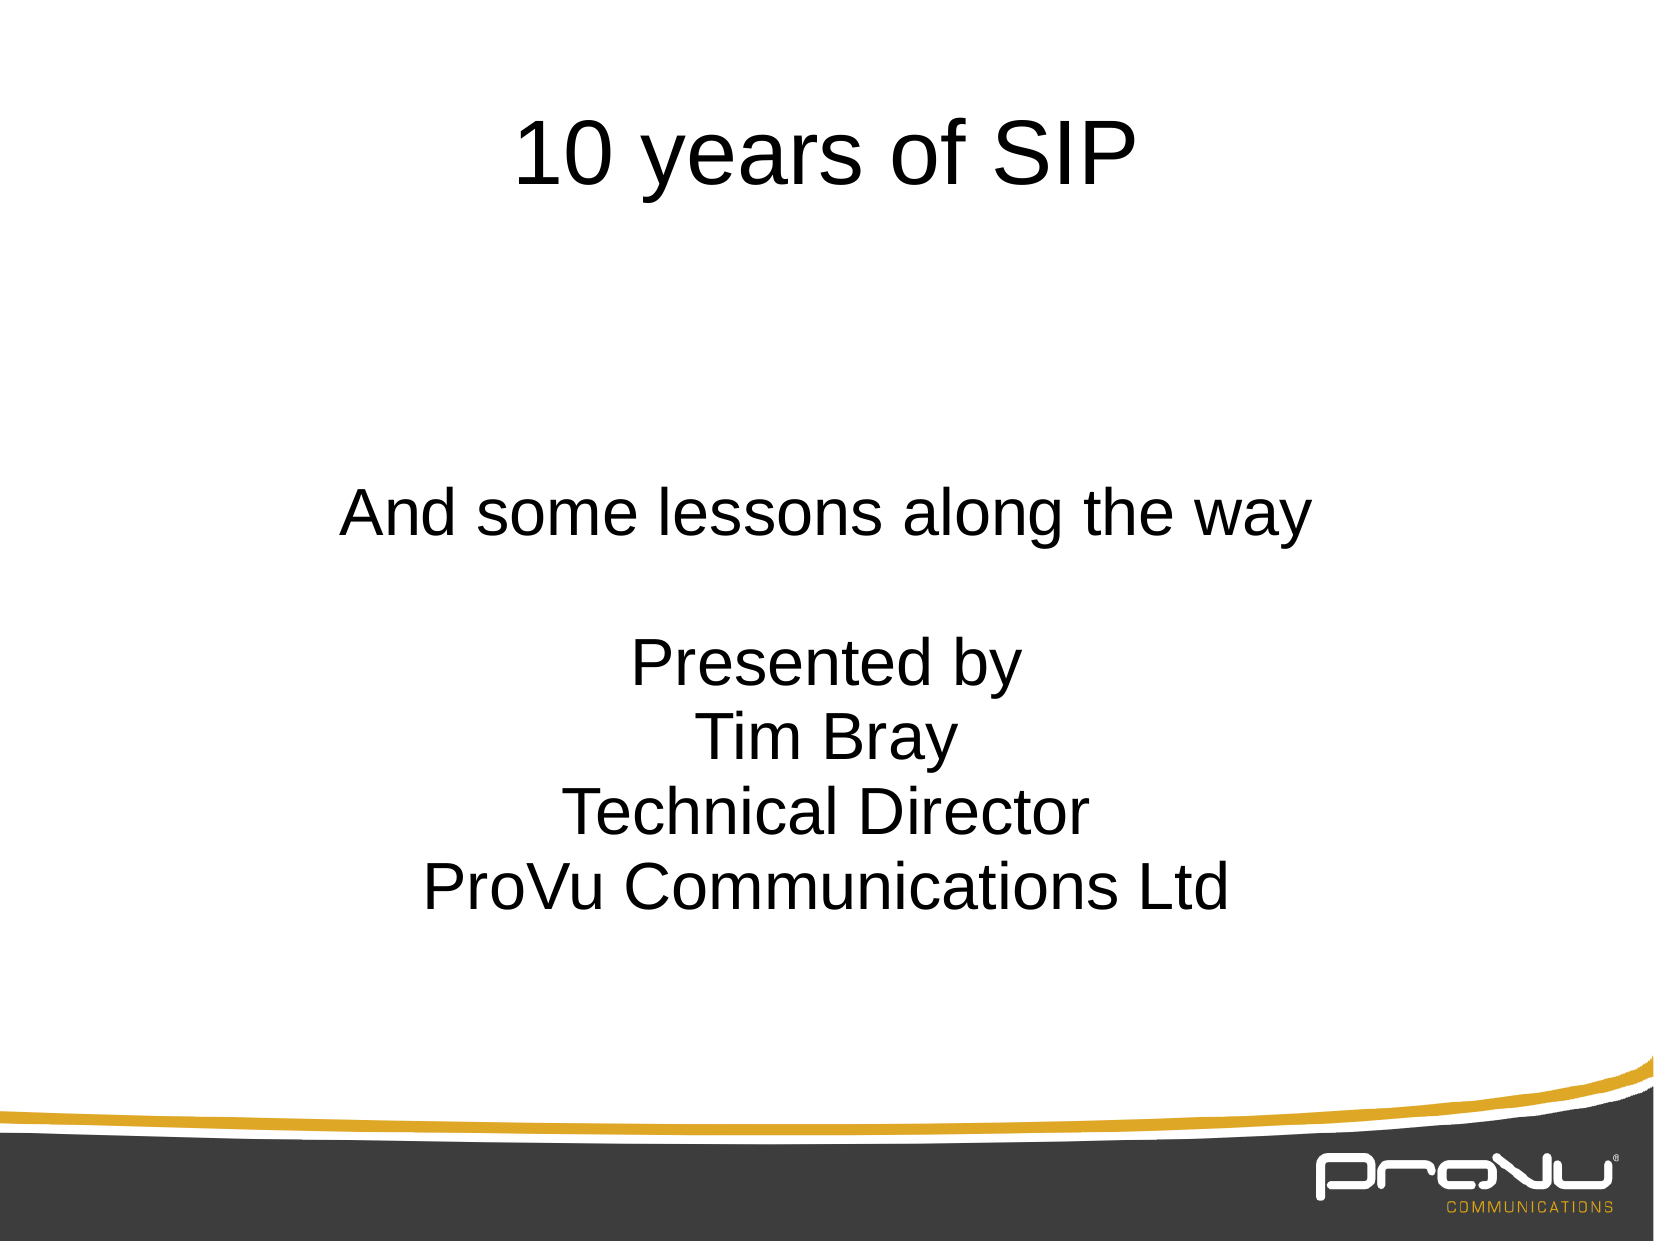

# 10 years of SIP
And some lessons along the way
Presented by
Tim Bray
Technical Director
ProVu Communications Ltd